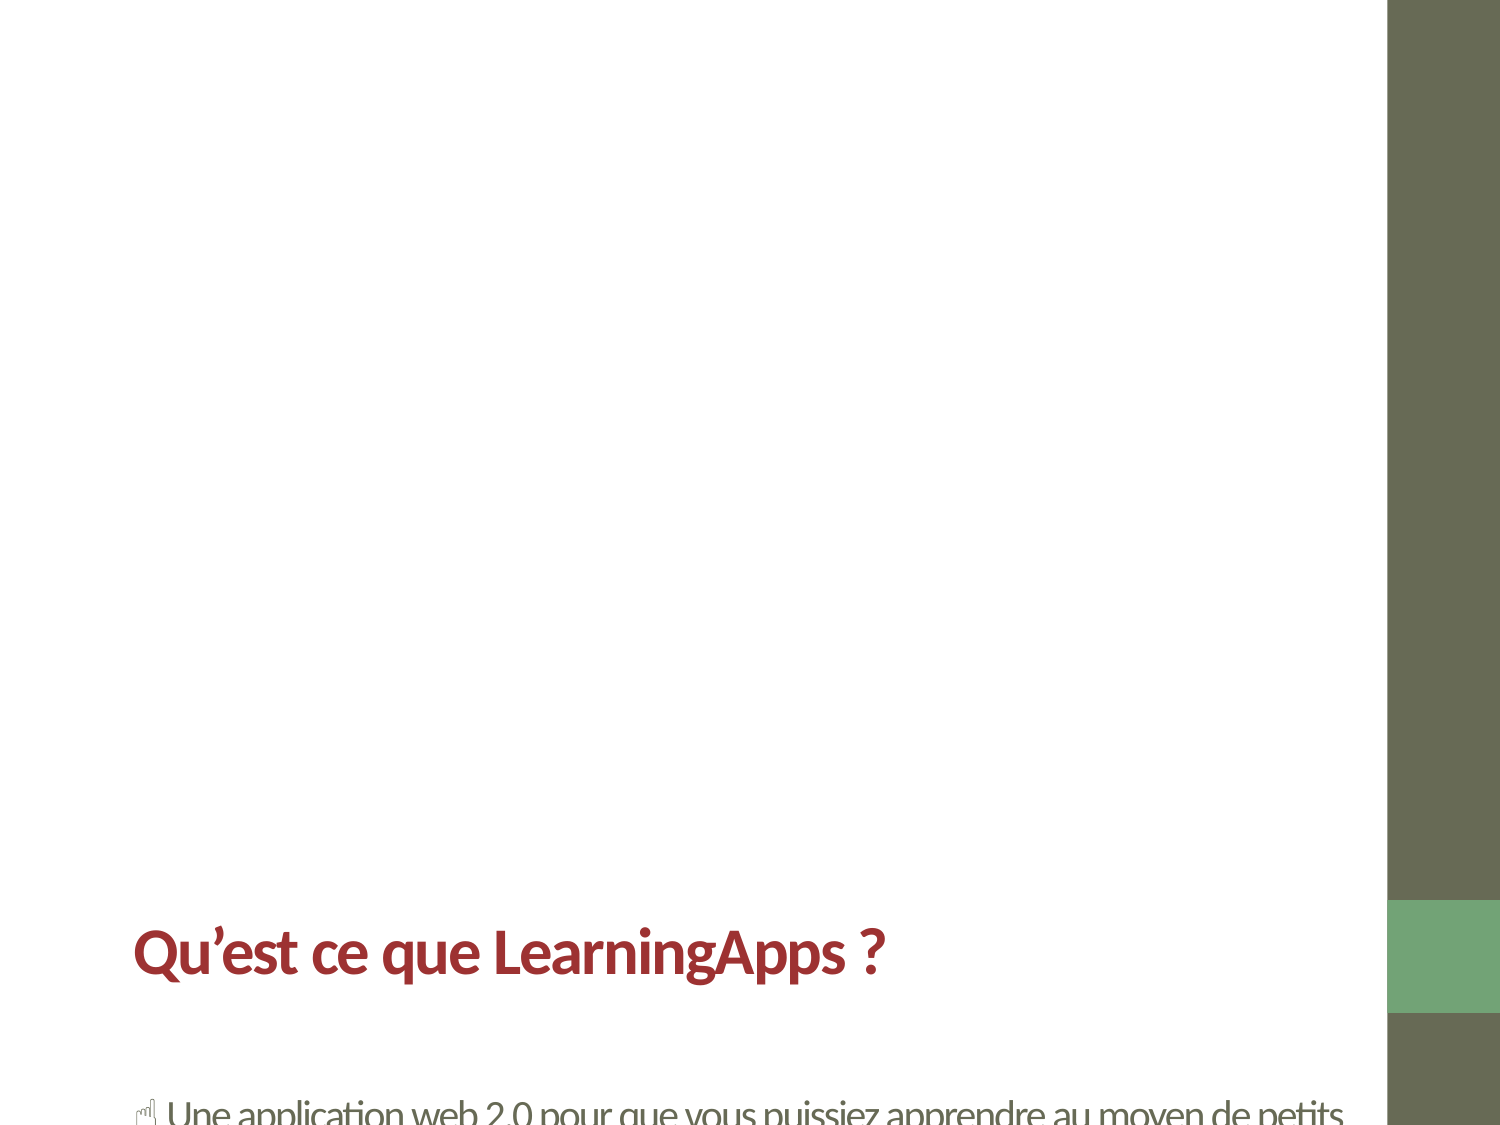

# Qu’est ce que LearningApps ? Une application web 2.0 pour que vous puissiez apprendre au moyen de petits modules interactifs. Les modules existants peuvent être directement reliés au contenu des leçons, où à d’autres occasions comme en AP… Plus tard, vous pourrez vous aussi vous créer des applications ! Un moyen interactif pour vous de vous perfectionner 